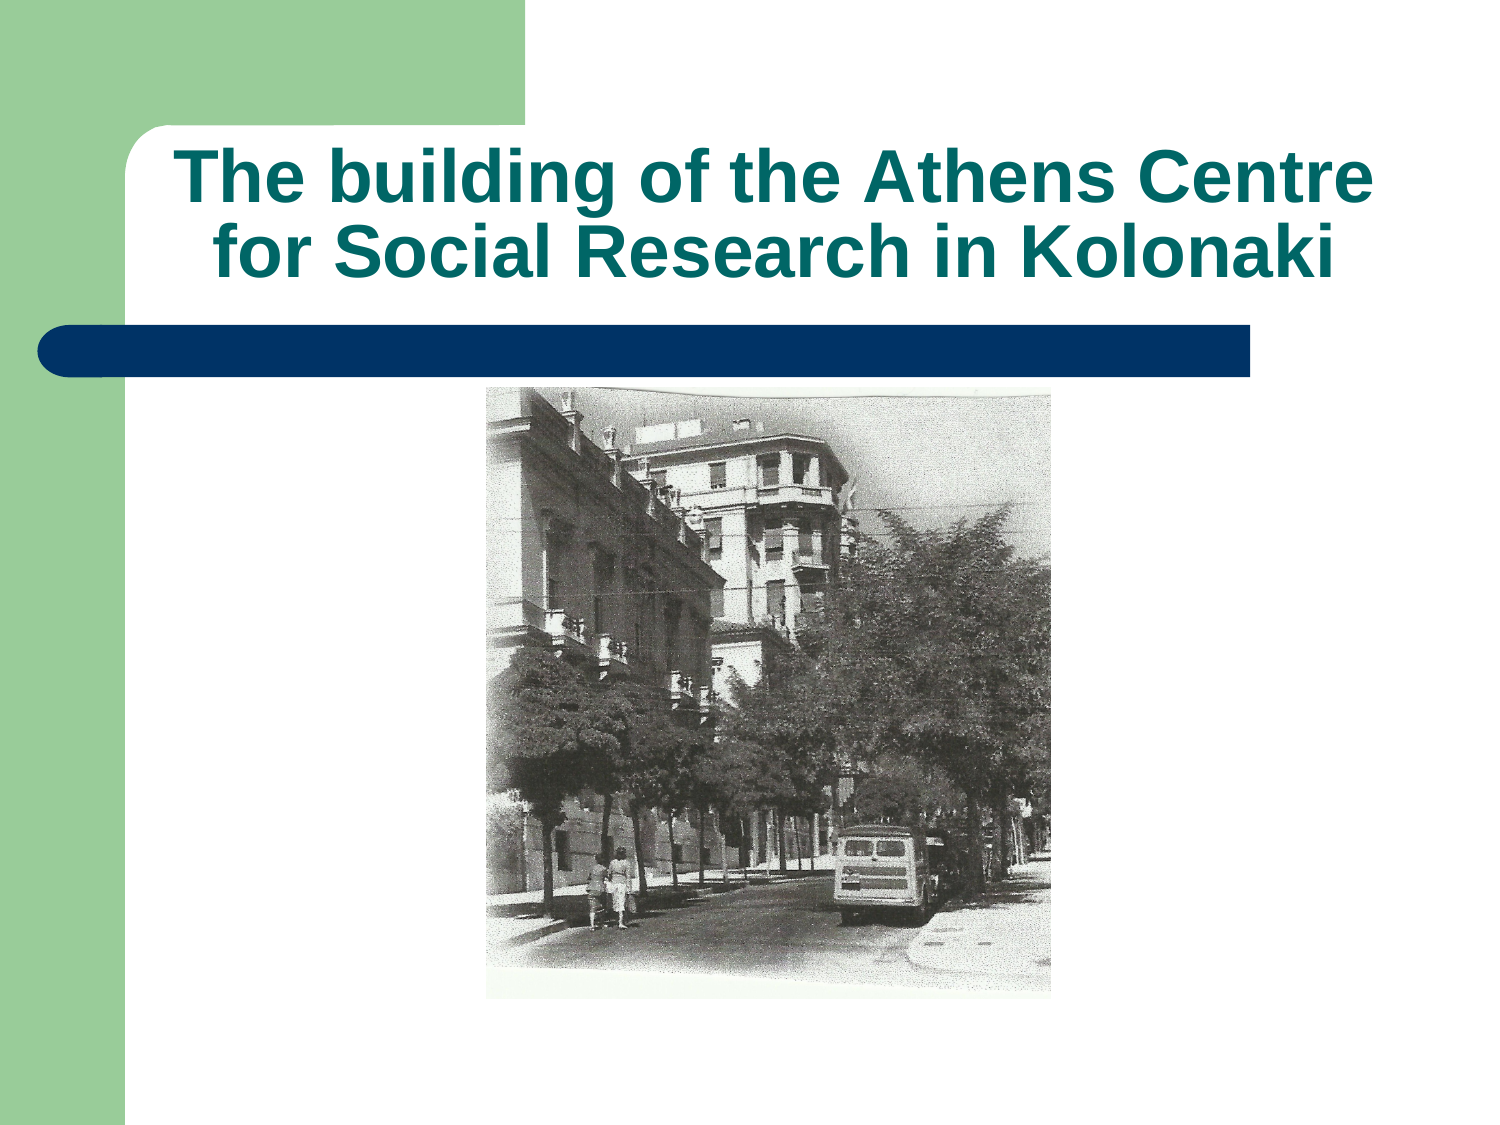

# The building of the Athens Centre for Social Research in Kolonaki